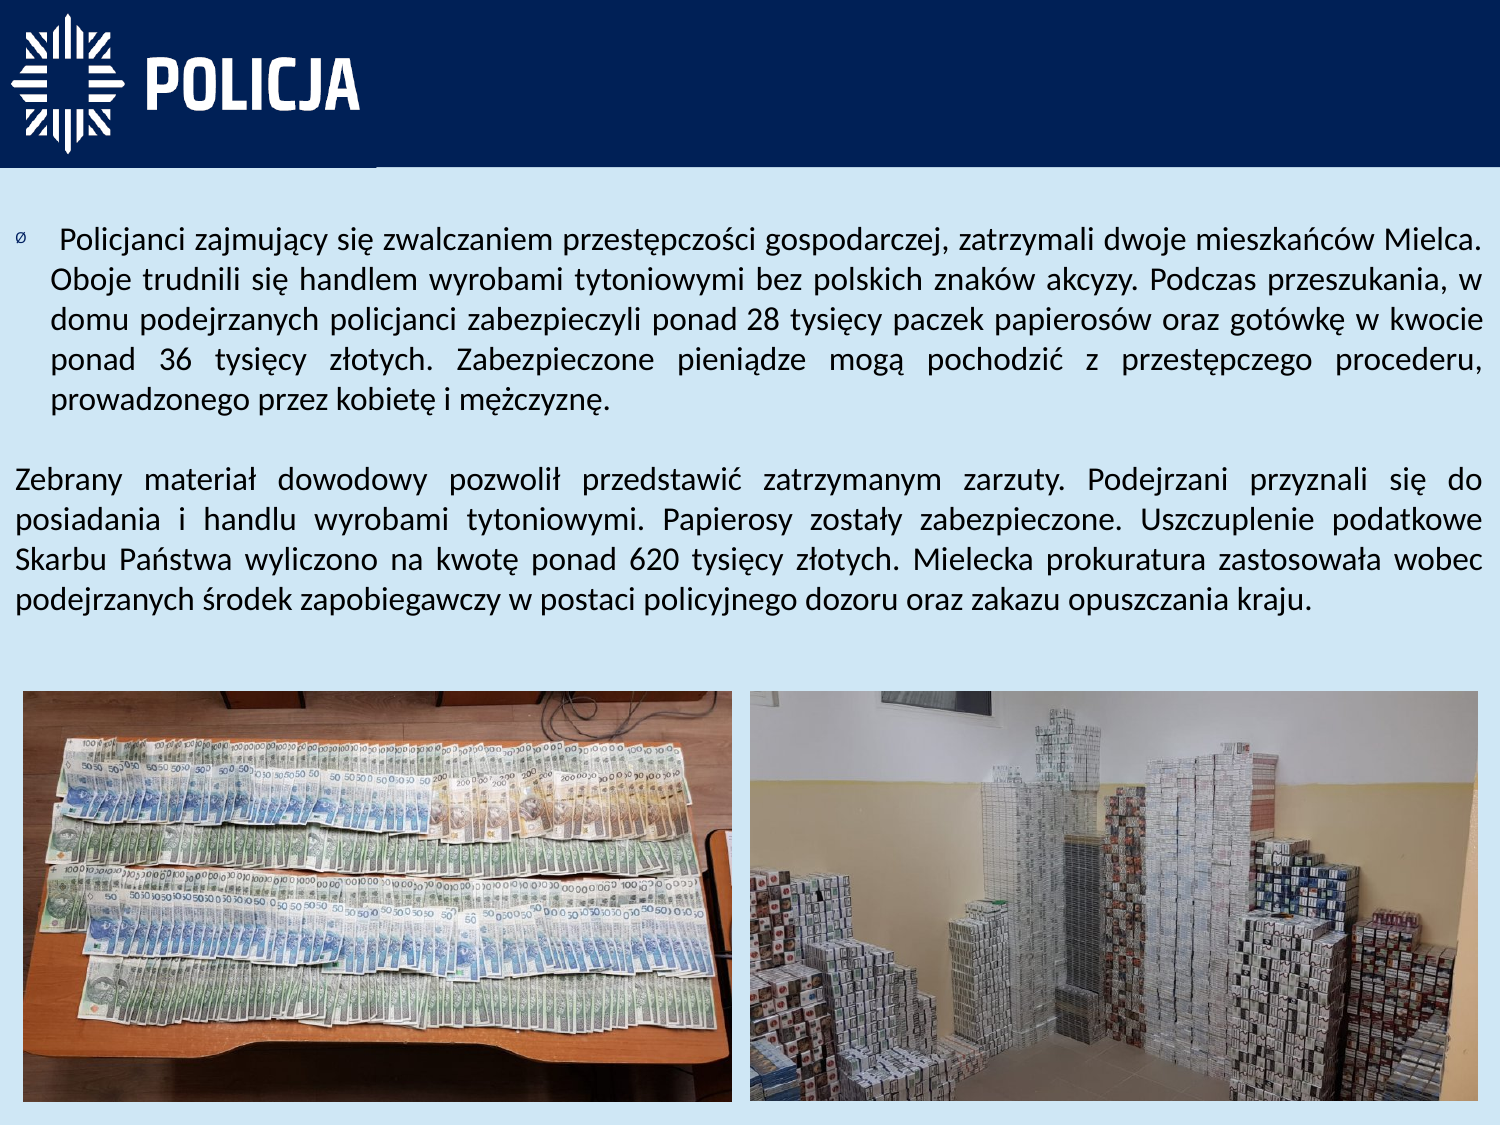

Policjanci zajmujący się zwalczaniem przestępczości gospodarczej, zatrzymali dwoje mieszkańców Mielca. Oboje trudnili się handlem wyrobami tytoniowymi bez polskich znaków akcyzy. Podczas przeszukania, w domu podejrzanych policjanci zabezpieczyli ponad 28 tysięcy paczek papierosów oraz gotówkę w kwocie ponad 36 tysięcy złotych. Zabezpieczone pieniądze mogą pochodzić z przestępczego procederu, prowadzonego przez kobietę i mężczyznę.
Zebrany materiał dowodowy pozwolił przedstawić zatrzymanym zarzuty. Podejrzani przyznali się do posiadania i handlu wyrobami tytoniowymi. Papierosy zostały zabezpieczone. Uszczuplenie podatkowe Skarbu Państwa wyliczono na kwotę ponad 620 tysięcy złotych. Mielecka prokuratura zastosowała wobec podejrzanych środek zapobiegawczy w postaci policyjnego dozoru oraz zakazu opuszczania kraju.